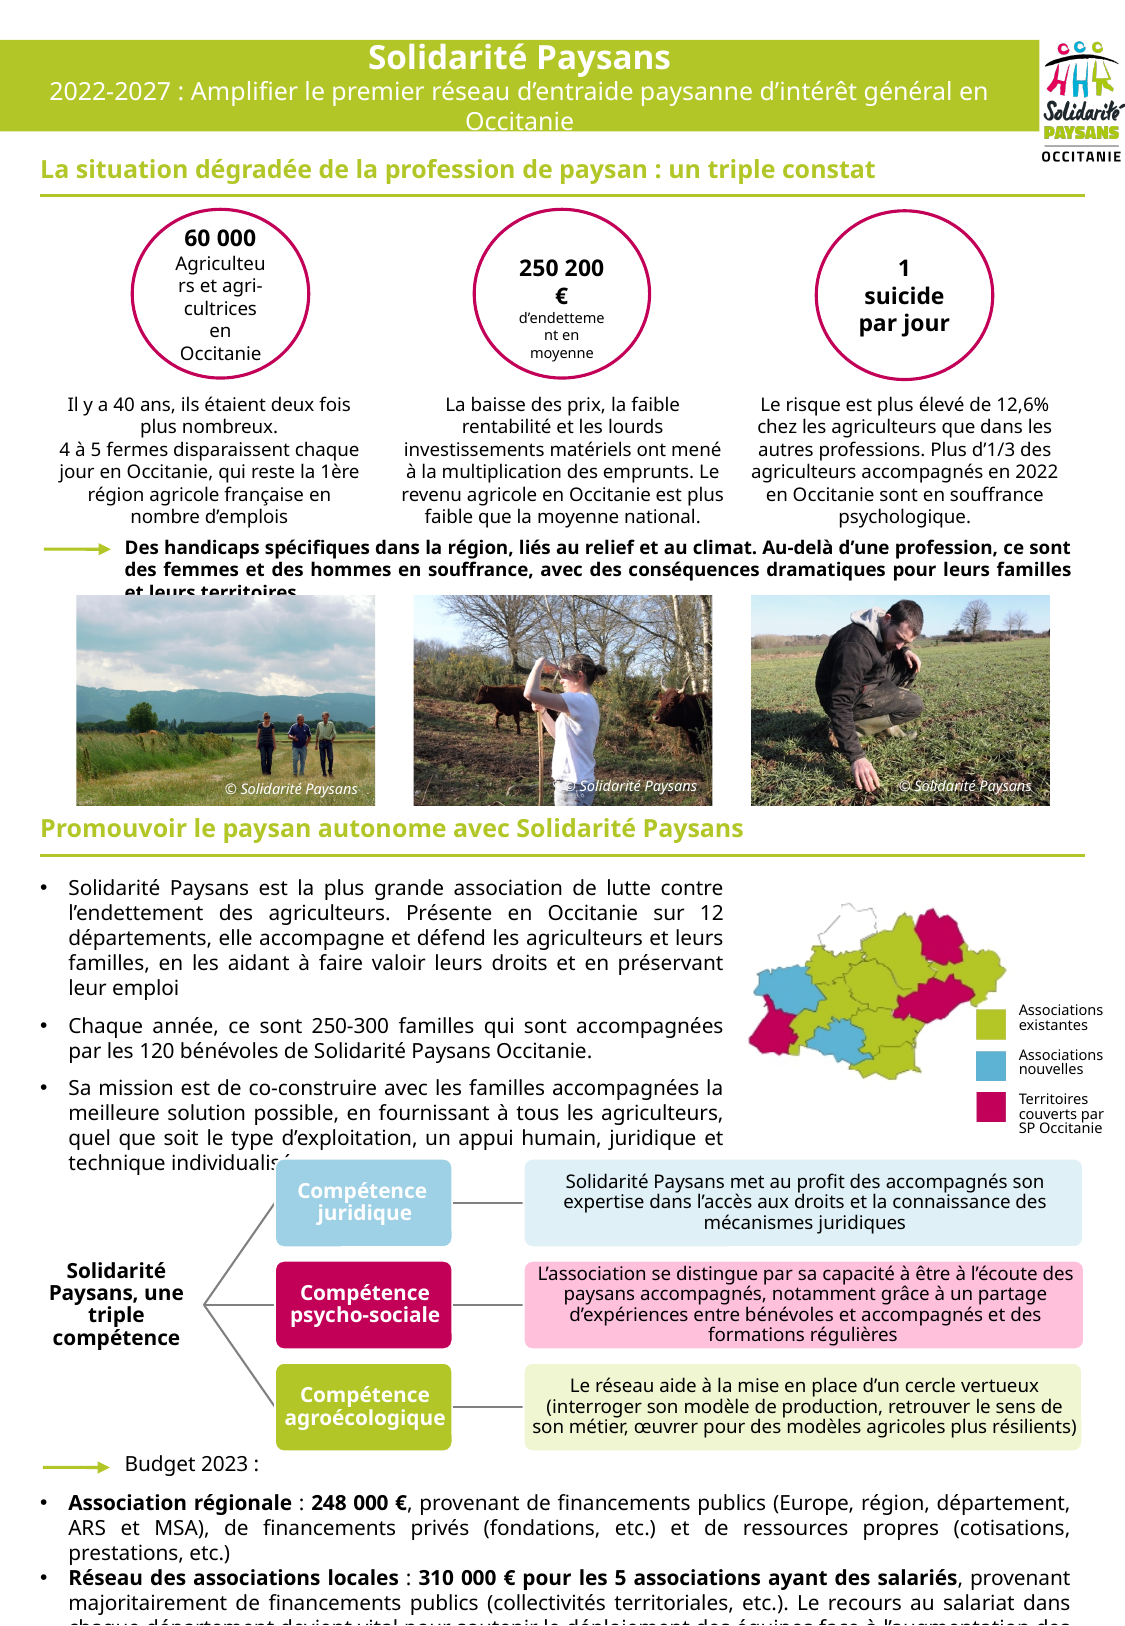

Solidarité Paysans
2022-2027 : Amplifier le premier réseau d’entraide paysanne d’intérêt général en Occitanie
La situation dégradée de la profession de paysan : un triple constat
60 000
Agriculteurs et agri-cultrices en Occitanie
250 200 €
d’endettement en moyenne
1 suicide par jour
Il y a 40 ans, ils étaient deux fois plus nombreux.
4 à 5 fermes disparaissent chaque jour en Occitanie, qui reste la 1ère région agricole française en nombre d’emplois
Le risque est plus élevé de 12,6% chez les agriculteurs que dans les autres professions. Plus d’1/3 des agriculteurs accompagnés en 2022 en Occitanie sont en souffrance psychologique.
La baisse des prix, la faible rentabilité et les lourds investissements matériels ont mené à la multiplication des emprunts. Le revenu agricole en Occitanie est plus faible que la moyenne national.
Des handicaps spécifiques dans la région, liés au relief et au climat. Au-delà d’une profession, ce sont des femmes et des hommes en souffrance, avec des conséquences dramatiques pour leurs familles et leurs territoires.
© Solidarité Paysans
© Solidarité Paysans
© Solidarité Paysans
Promouvoir le paysan autonome avec Solidarité Paysans
Solidarité Paysans est la plus grande association de lutte contre l’endettement des agriculteurs. Présente en Occitanie sur 12 départements, elle accompagne et défend les agriculteurs et leurs familles, en les aidant à faire valoir leurs droits et en préservant leur emploi
Chaque année, ce sont 250-300 familles qui sont accompagnées par les 120 bénévoles de Solidarité Paysans Occitanie.
Sa mission est de co-construire avec les familles accompagnées la meilleure solution possible, en fournissant à tous les agriculteurs, quel que soit le type d’exploitation, un appui humain, juridique et technique individualisé
Associations existantes
Associations nouvelles
Territoires couverts par SP Occitanie
Compétence
juridique
Solidarité Paysans met au profit des accompagnés son expertise dans l’accès aux droits et la connaissance des mécanismes juridiques
Solidarité Paysans, une triple compétence
Compétence
psycho-sociale
L’association se distingue par sa capacité à être à l’écoute des paysans accompagnés, notamment grâce à un partage d’expériences entre bénévoles et accompagnés et des formations régulières
Compétence agroécologique
Le réseau aide à la mise en place d’un cercle vertueux (interroger son modèle de production, retrouver le sens de son métier, œuvrer pour des modèles agricoles plus résilients)
Budget 2023 :
Association régionale : 248 000 €, provenant de financements publics (Europe, région, département, ARS et MSA), de financements privés (fondations, etc.) et de ressources propres (cotisations, prestations, etc.)
Réseau des associations locales : 310 000 € pour les 5 associations ayant des salariés, provenant majoritairement de financements publics (collectivités territoriales, etc.). Le recours au salariat dans chaque département devient vital pour soutenir le déploiement des équipes face à l’augmentation des demandes.